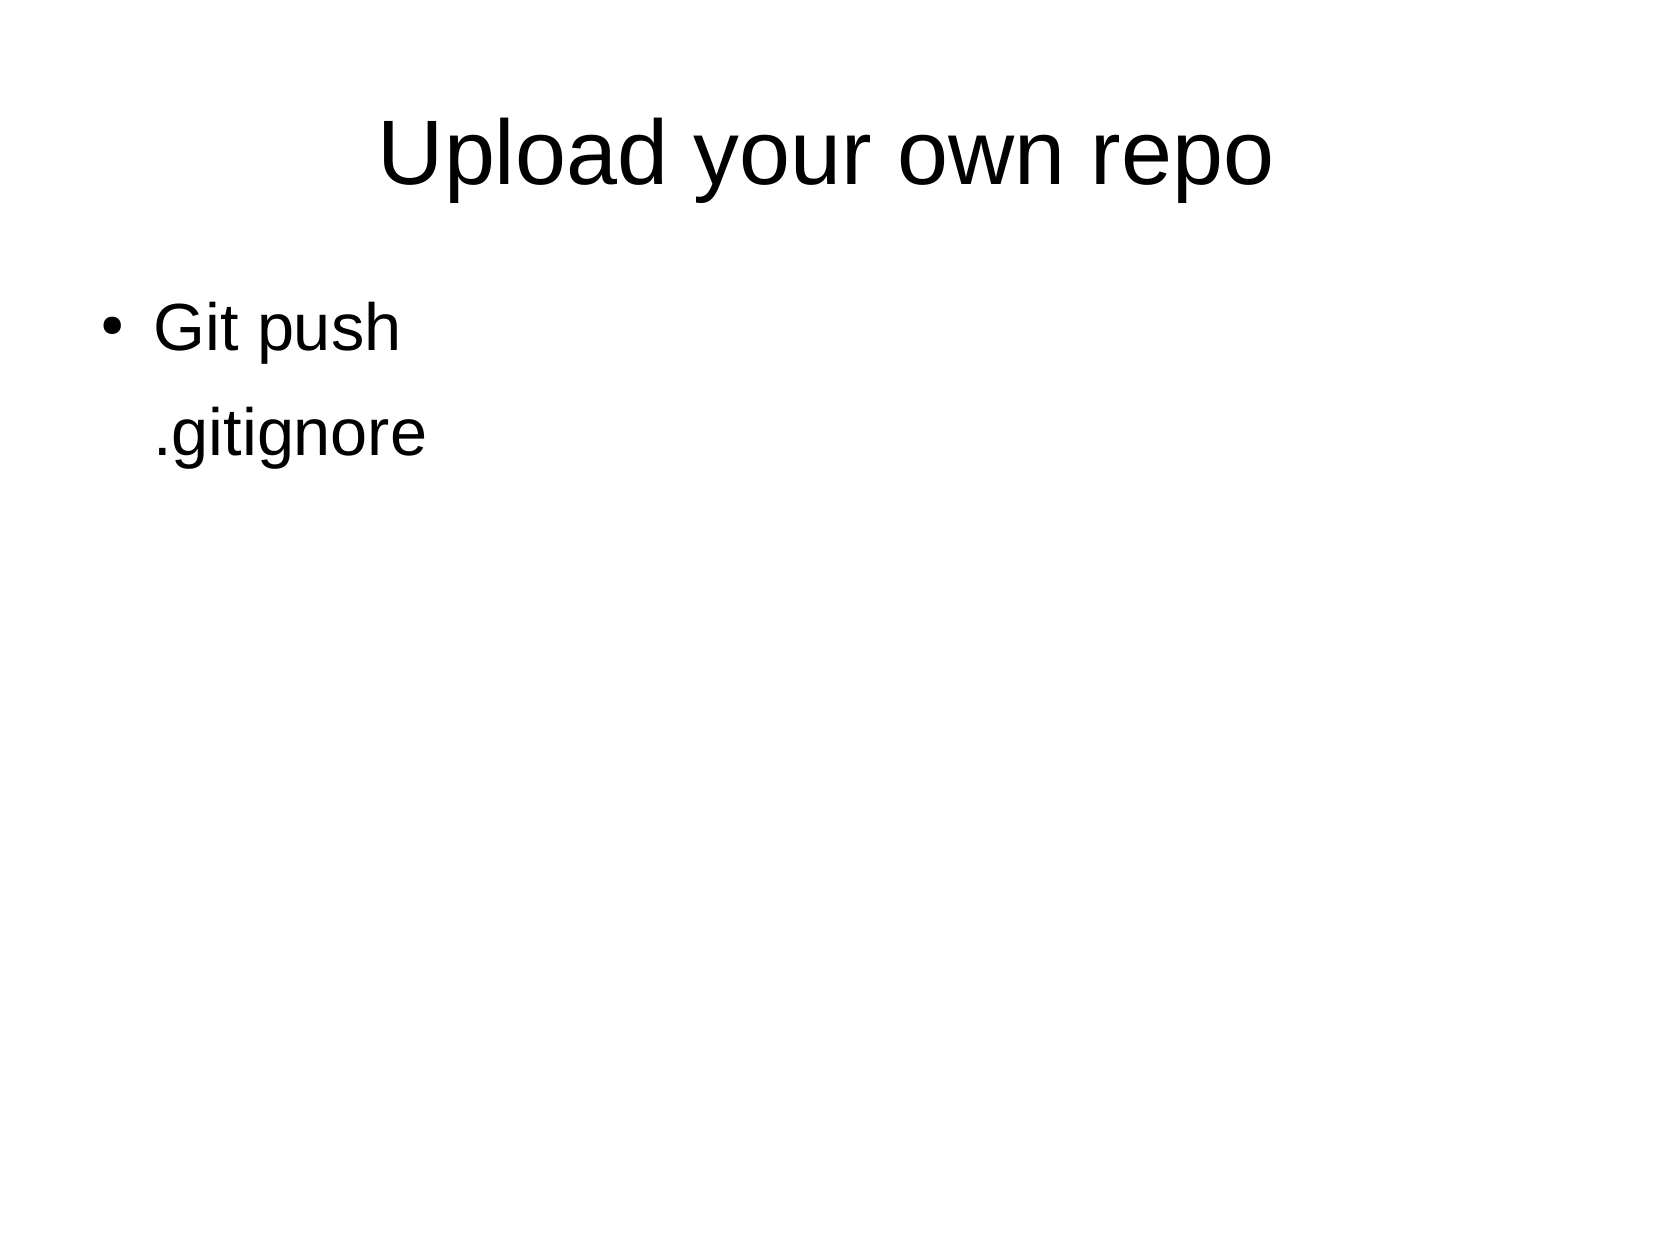

# Upload your own repo
Git push
.gitignore